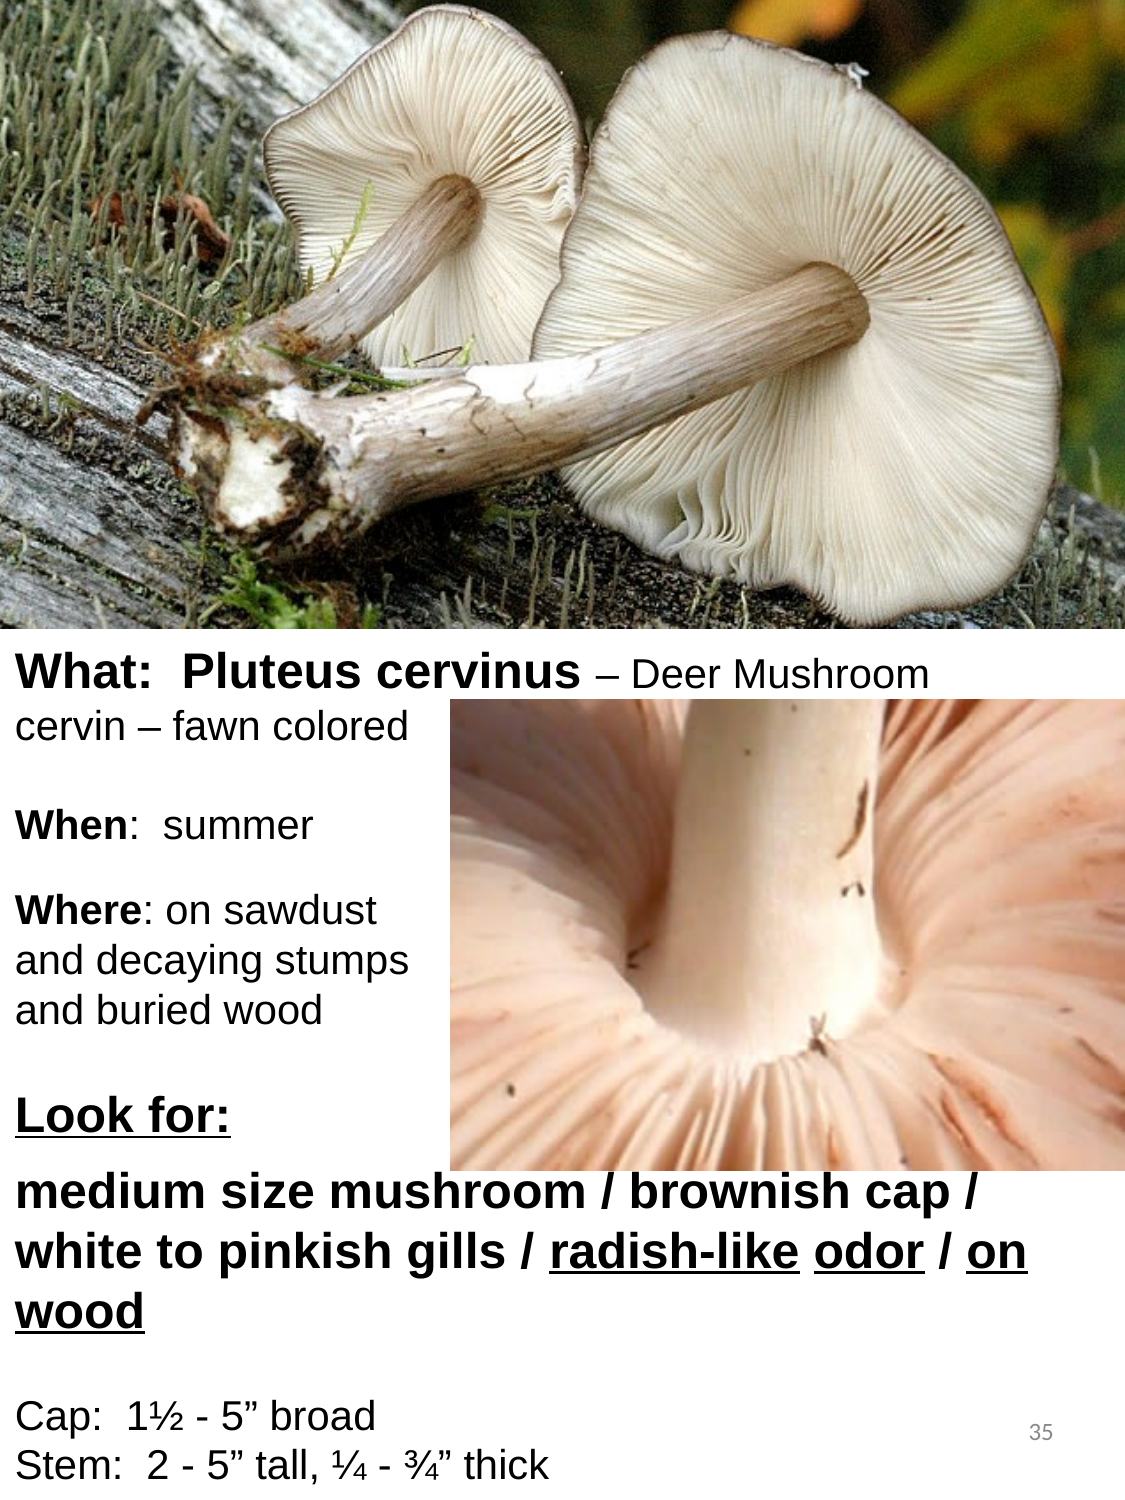

What: Pluteus cervinus – Deer Mushroom
cervin – fawn colored
When: summer
medium size mushroom / brownish cap / white to pinkish gills / radish-like odor / on wood
Cap: 1½ - 5” broad
Stem: 2 - 5” tall, ¼ - ¾” thick
Where: on sawdust and decaying stumps and buried wood
Look for: